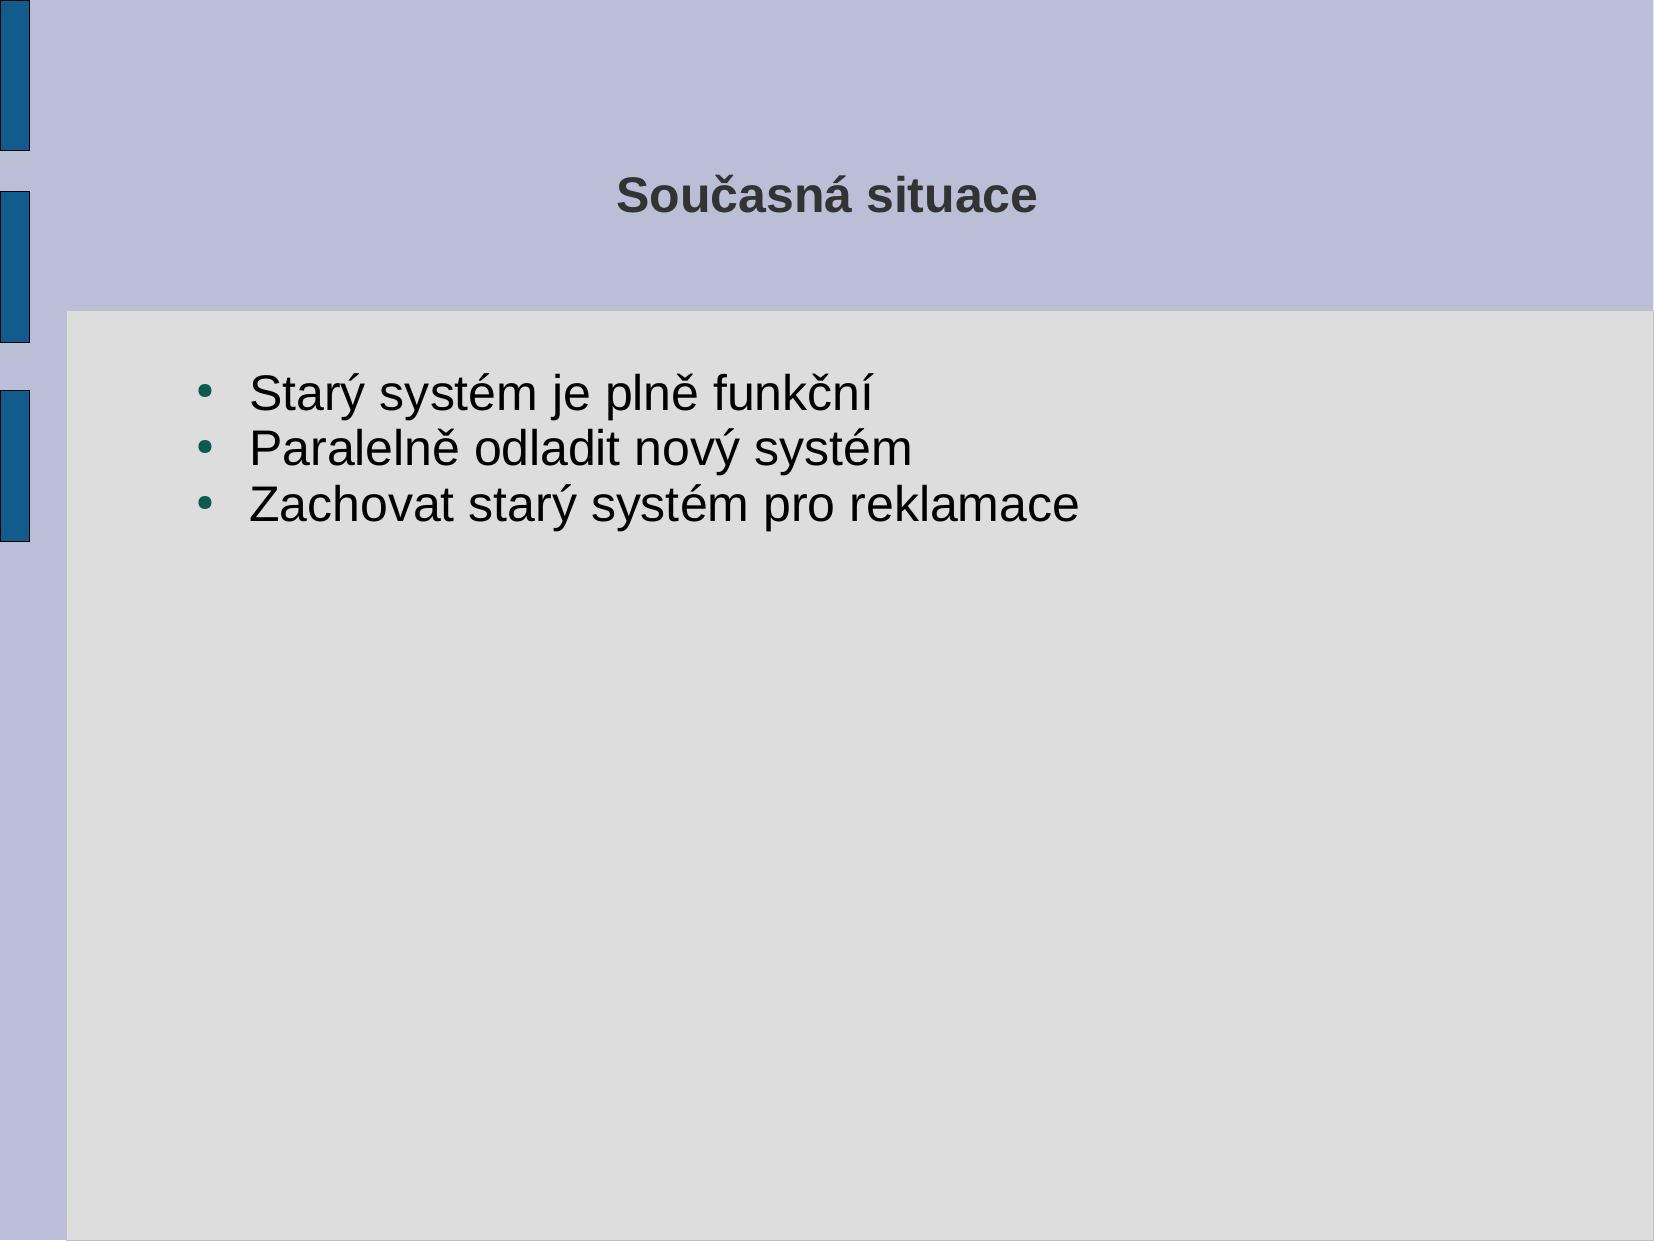

# Současná situace
Starý systém je plně funkční
Paralelně odladit nový systém
Zachovat starý systém pro reklamace